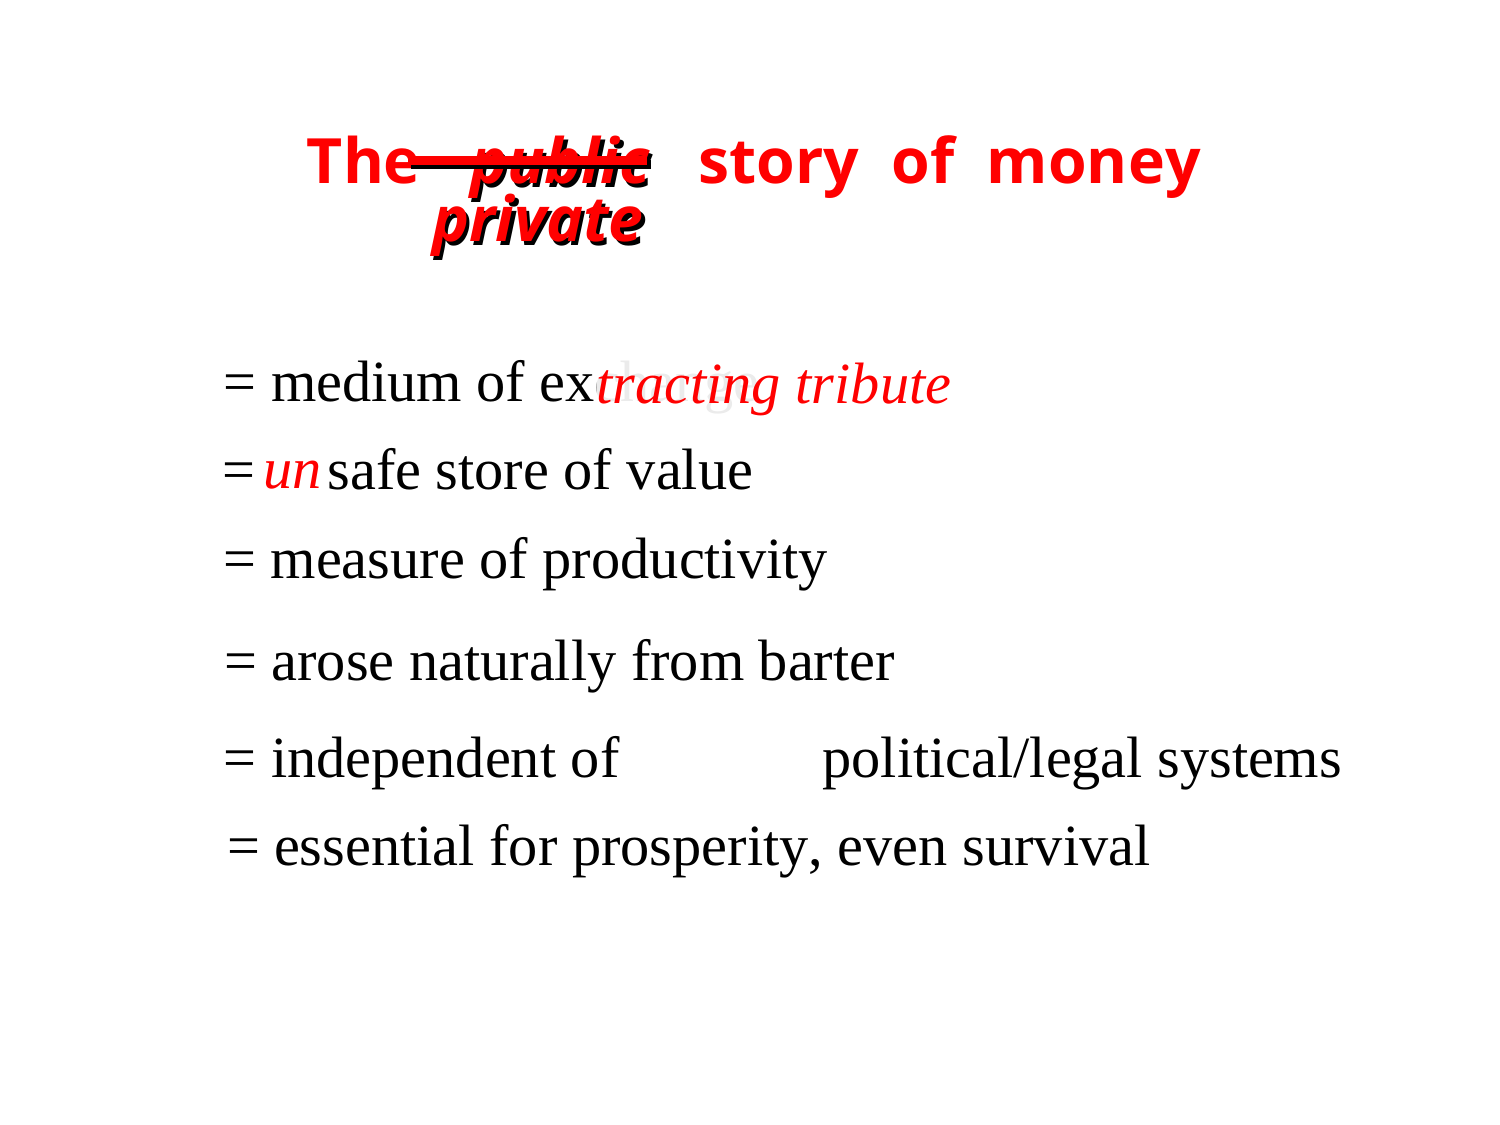

The public story of money
private
 = medium of exchange
tracting tribute
= safe store of value
un
= measure of productivity
= arose naturally from barter
= independent of political/legal systems
= essential for prosperity, even survival